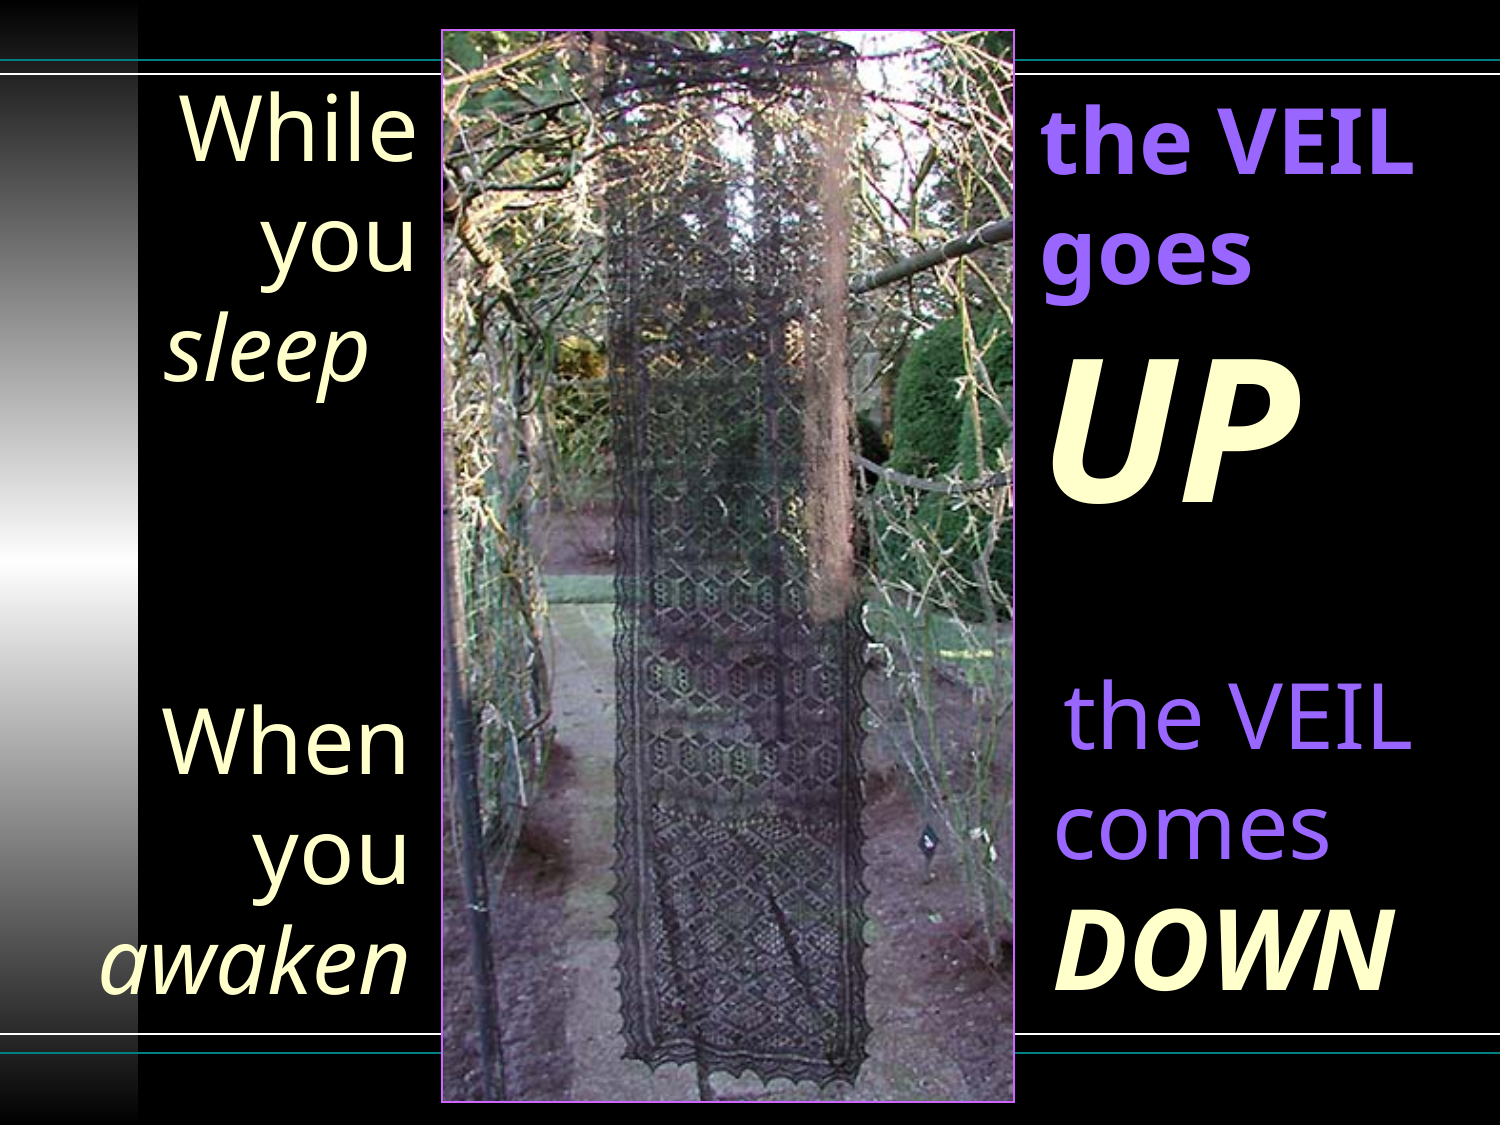

While you sleep
the VEIL goes
UP
 the VEIL comes DOWN
When you awaken